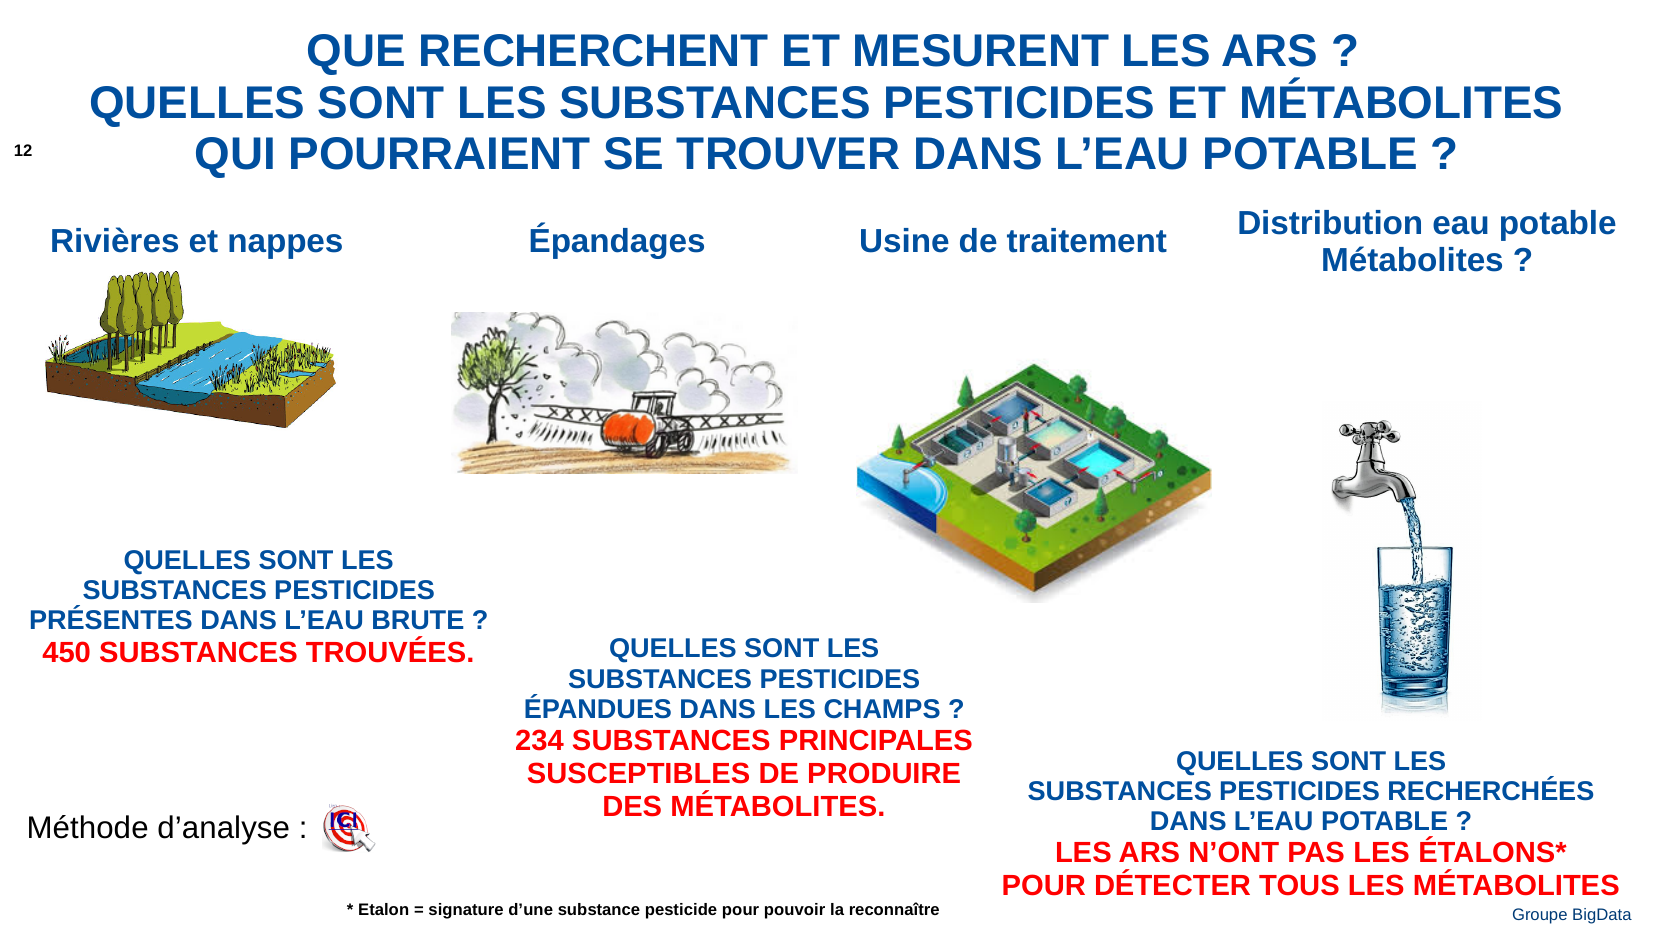

QUE RECHERCHENT ET MESURENT LES ARS ?
QUELLES SONT LES SUBSTANCES PESTICIDES ET MÉTABOLITES
QUI POURRAIENT SE TROUVER DANS L’EAU POTABLE ?
Distribution eau potable
Métabolites ?
Rivières et nappes
Épandages
Usine de traitement
QUELLES SONT LES
SUBSTANCES PESTICIDES
PRÉSENTES DANS L’EAU BRUTE ?
450 SUBSTANCES TROUVÉES.
QUELLES SONT LES
SUBSTANCES PESTICIDES
ÉPANDUES DANS LES CHAMPS ?
234 SUBSTANCES PRINCIPALES
SUSCEPTIBLES DE PRODUIRE
DES MÉTABOLITES.
QUELLES SONT LES
SUBSTANCES PESTICIDES RECHERCHÉES
DANS L’EAU POTABLE ?
LES ARS N’ONT PAS LES ÉTALONS*
POUR DÉTECTER TOUS LES MÉTABOLITES
Méthode d’analyse :
* Etalon = signature d’une substance pesticide pour pouvoir la reconnaître
Groupe BigData